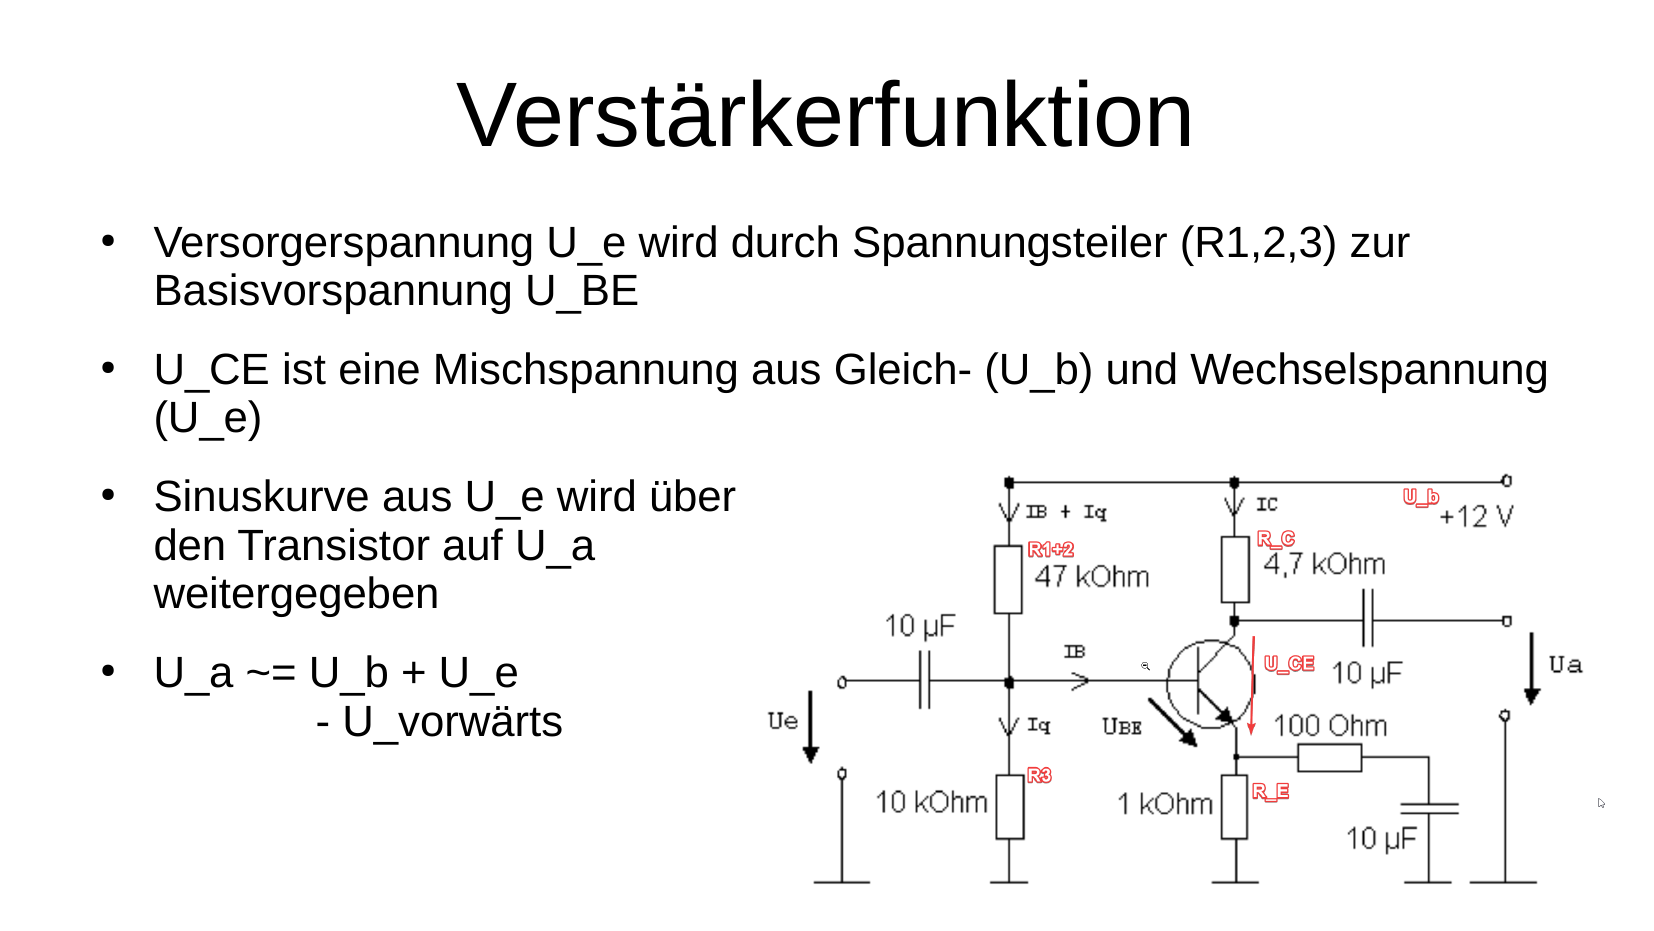

# Verstärkerfunktion
Versorgerspannung U_e wird durch Spannungsteiler (R1,2,3) zur Basisvorspannung U_BE
U_CE ist eine Mischspannung aus Gleich- (U_b) und Wechselspannung (U_e)
Sinuskurve aus U_e wird über
den Transistor auf U_a
weitergegeben
U_a ~= U_b + U_e
		 - U_vorwärts